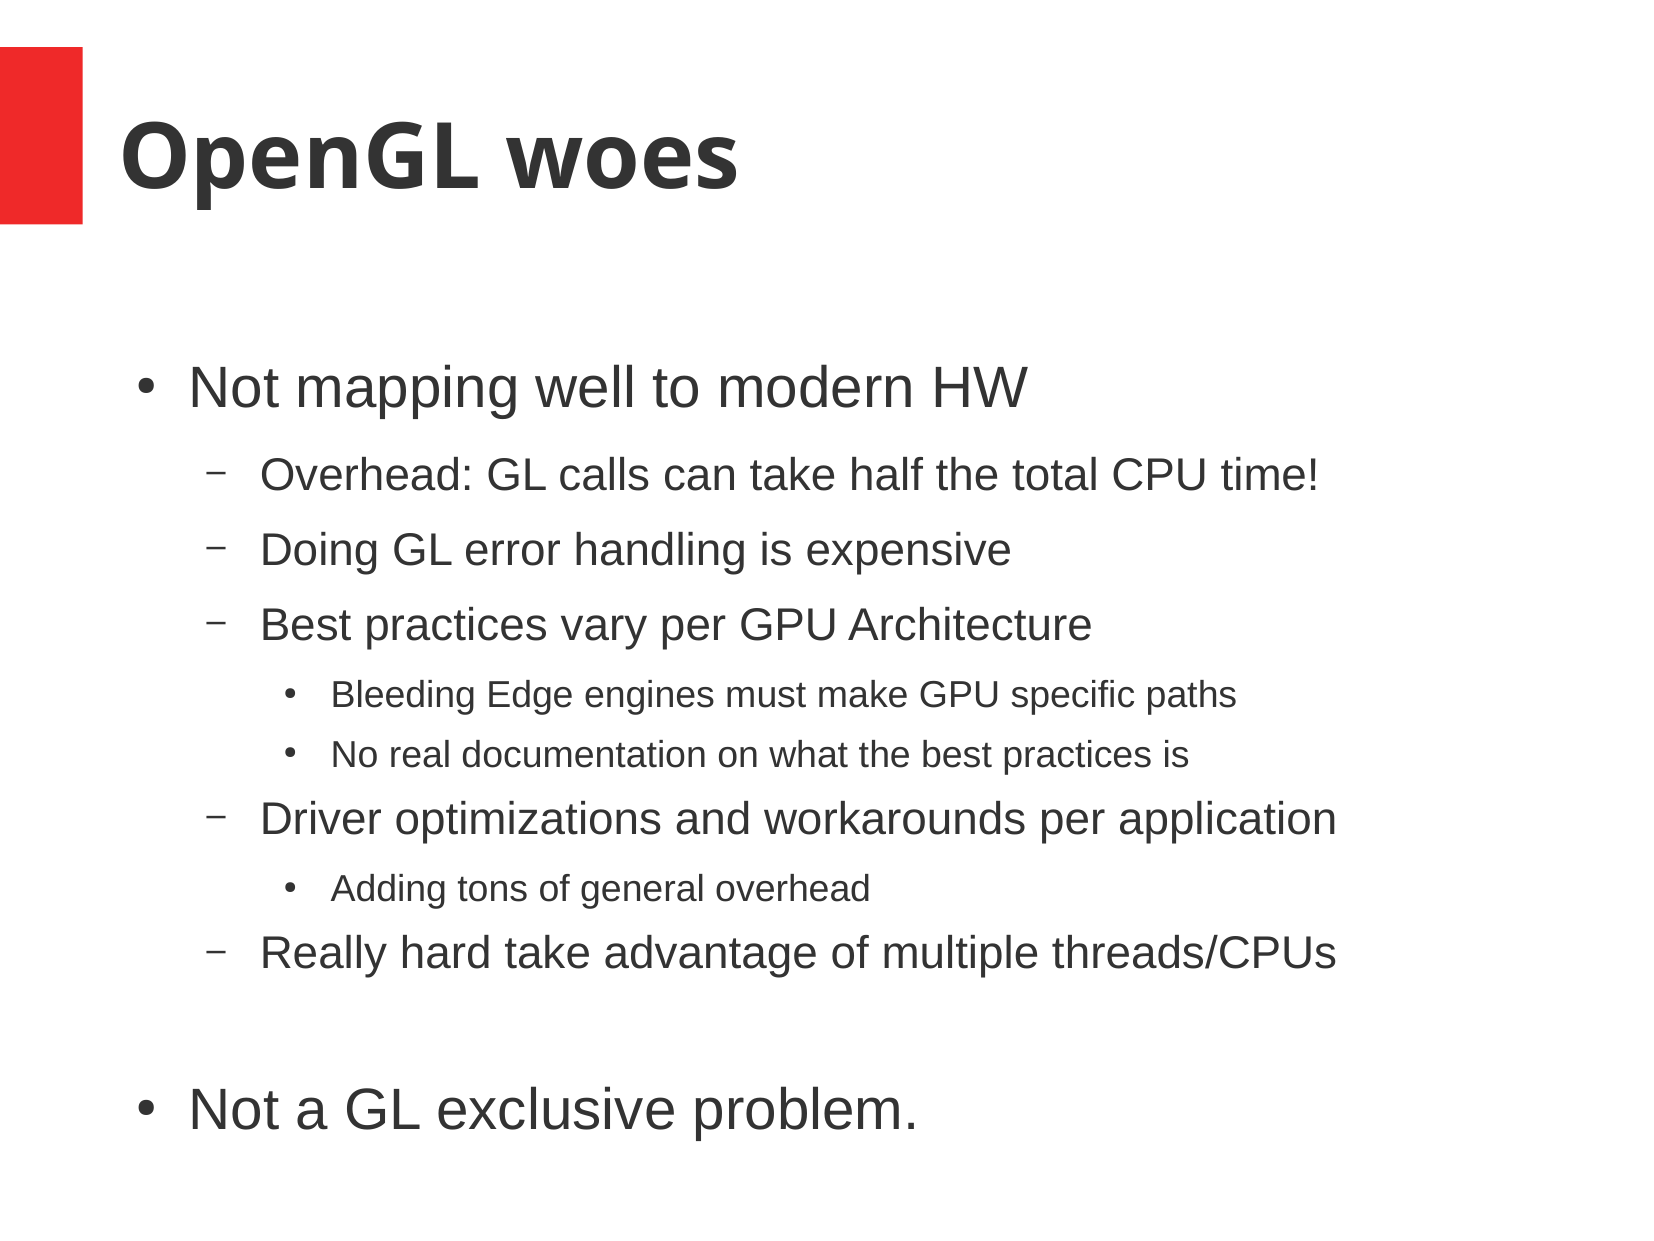

# OpenGL woes
Not mapping well to modern HW
Overhead: GL calls can take half the total CPU time!
Doing GL error handling is expensive
Best practices vary per GPU Architecture
Bleeding Edge engines must make GPU specific paths
No real documentation on what the best practices is
Driver optimizations and workarounds per application
Adding tons of general overhead
Really hard take advantage of multiple threads/CPUs
Not a GL exclusive problem.